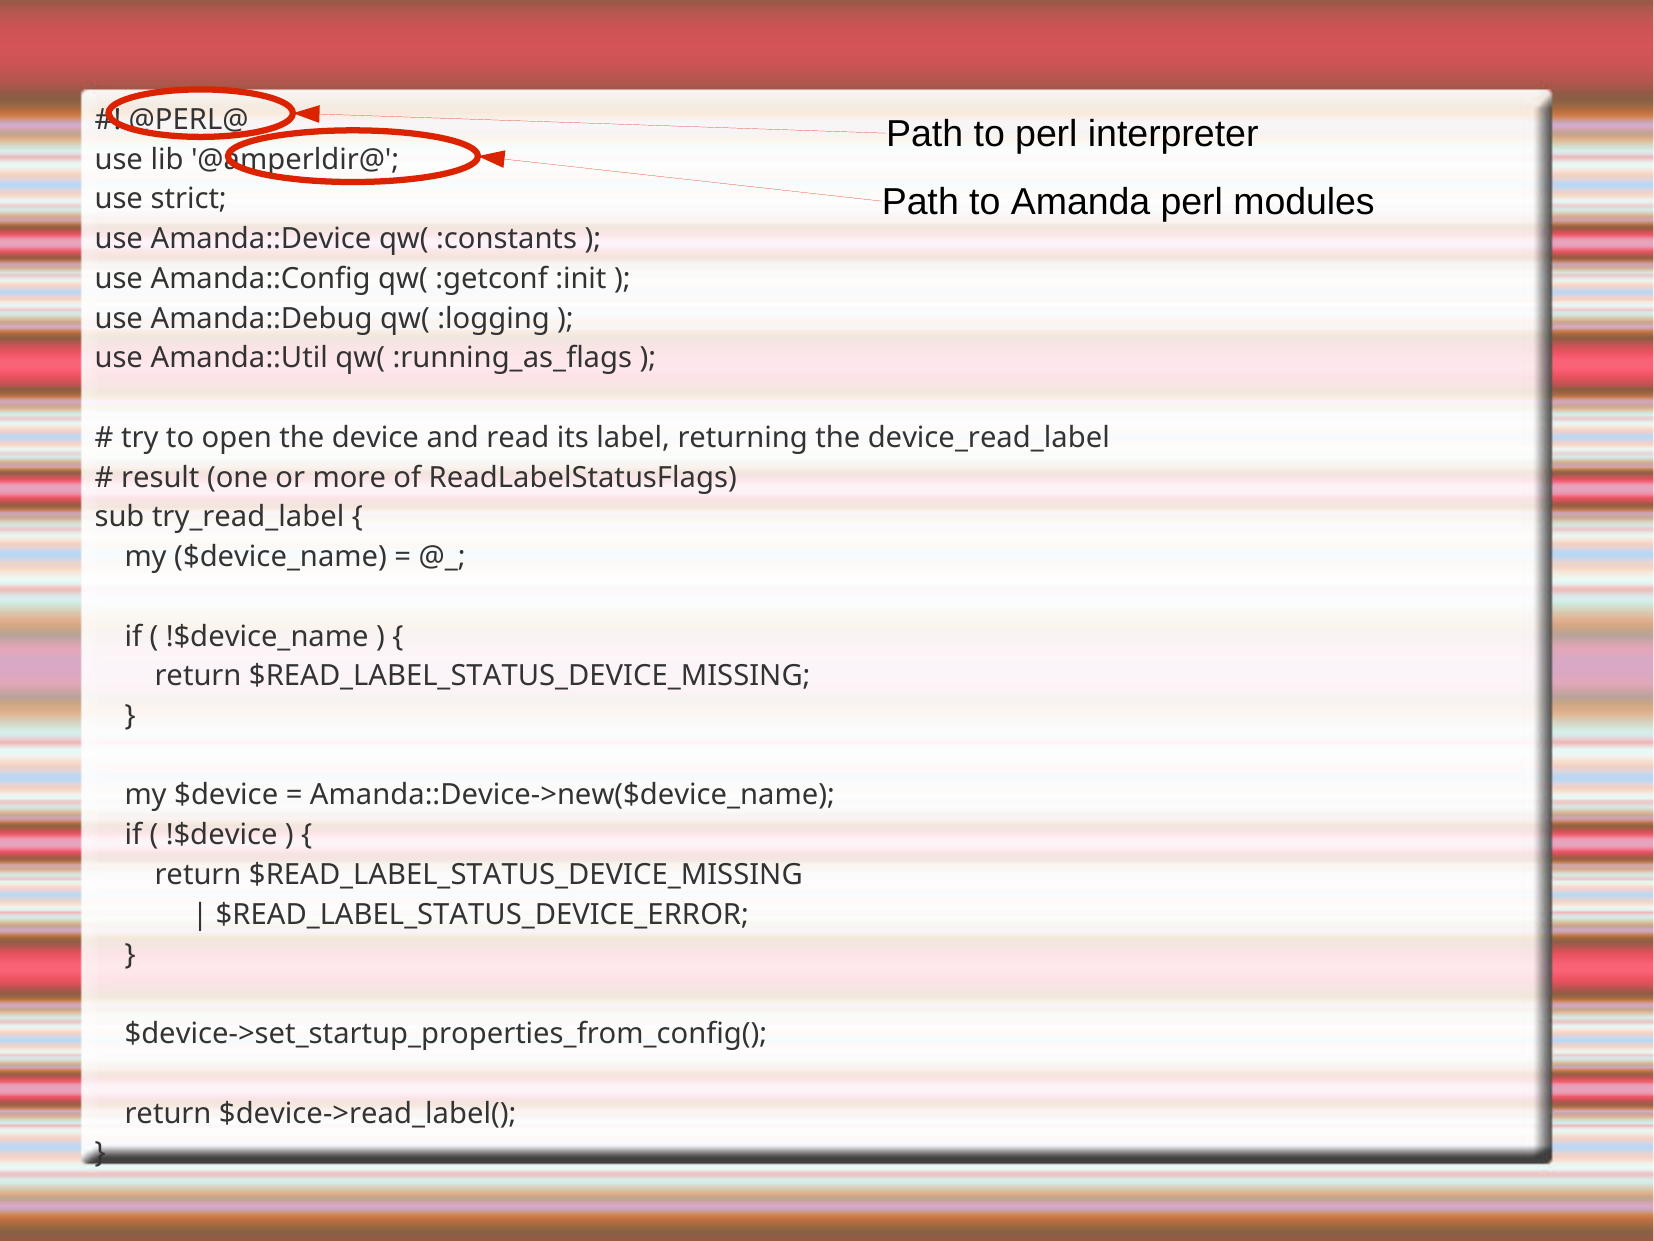

# #! @PERL@
use lib '@amperldir@';
use strict;
use Amanda::Device qw( :constants );
use Amanda::Config qw( :getconf :init );
use Amanda::Debug qw( :logging );
use Amanda::Util qw( :running_as_flags );
# try to open the device and read its label, returning the device_read_label
# result (one or more of ReadLabelStatusFlags)
sub try_read_label {
 my ($device_name) = @_;
 if ( !$device_name ) {
 return $READ_LABEL_STATUS_DEVICE_MISSING;
 }
 my $device = Amanda::Device->new($device_name);
 if ( !$device ) {
 return $READ_LABEL_STATUS_DEVICE_MISSING
 | $READ_LABEL_STATUS_DEVICE_ERROR;
 }
 $device->set_startup_properties_from_config();
 return $device->read_label();
}
Path to perl interpreter
Path to Amanda perl modules